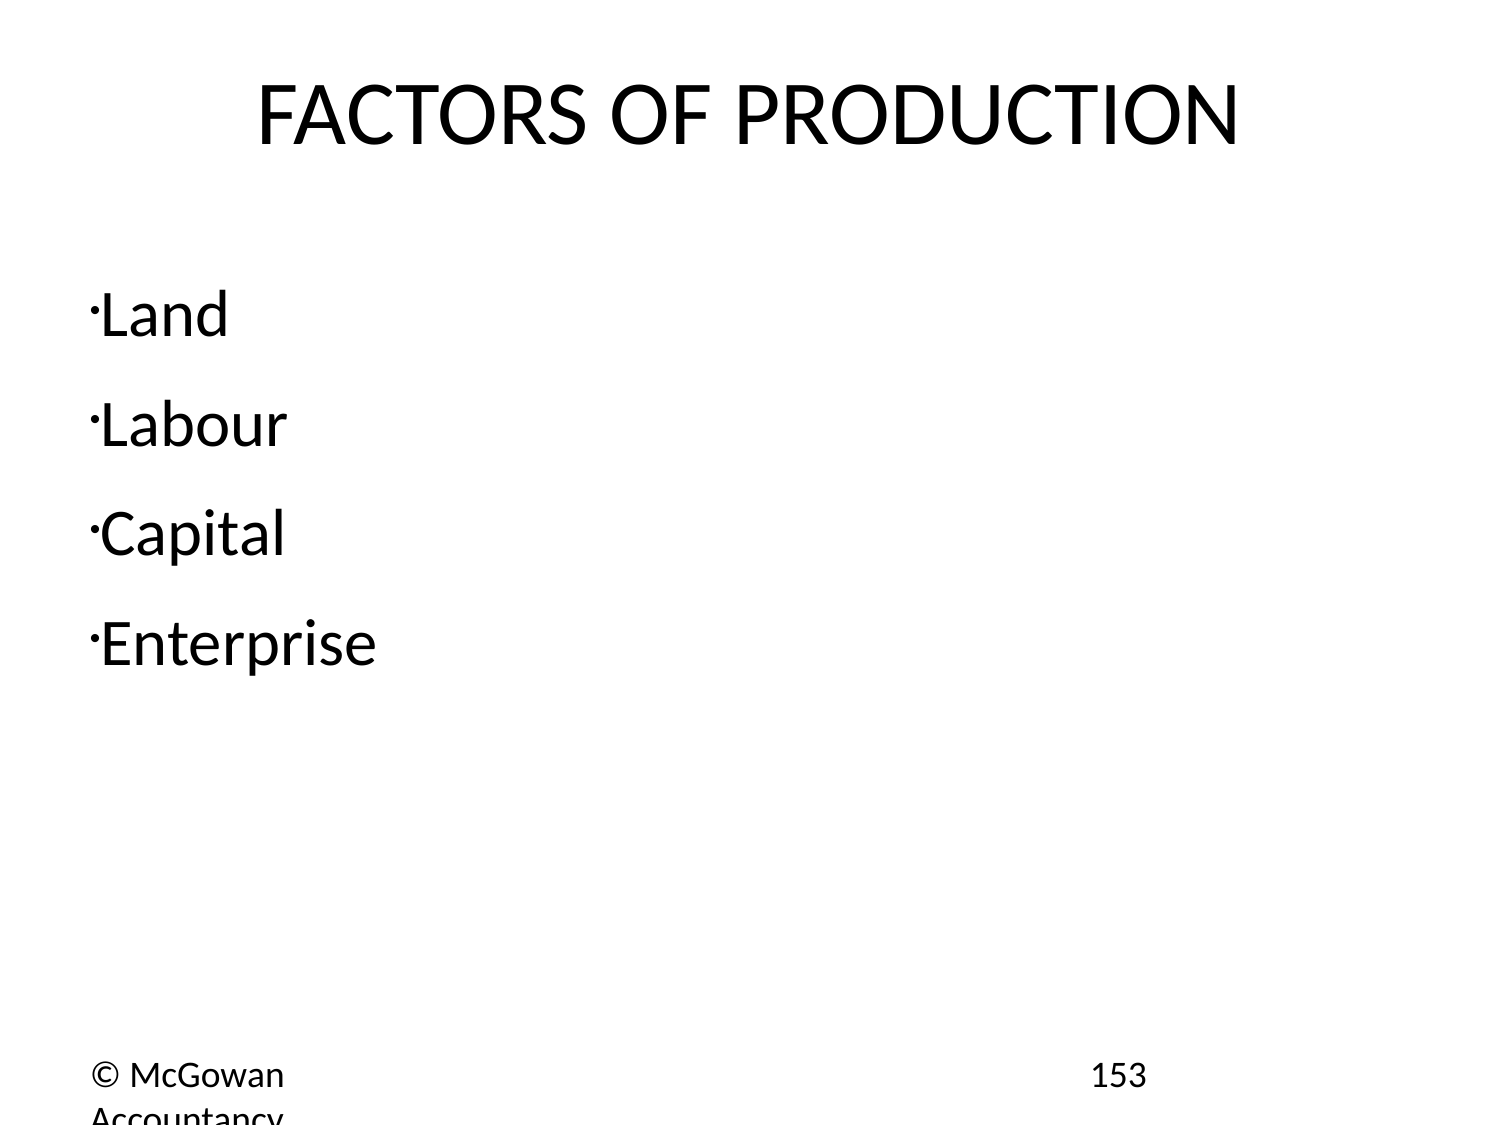

# FACTORS OF PRODUCTION
Land
Labour
Capital
Enterprise
© McGowan Accountancy Services
153